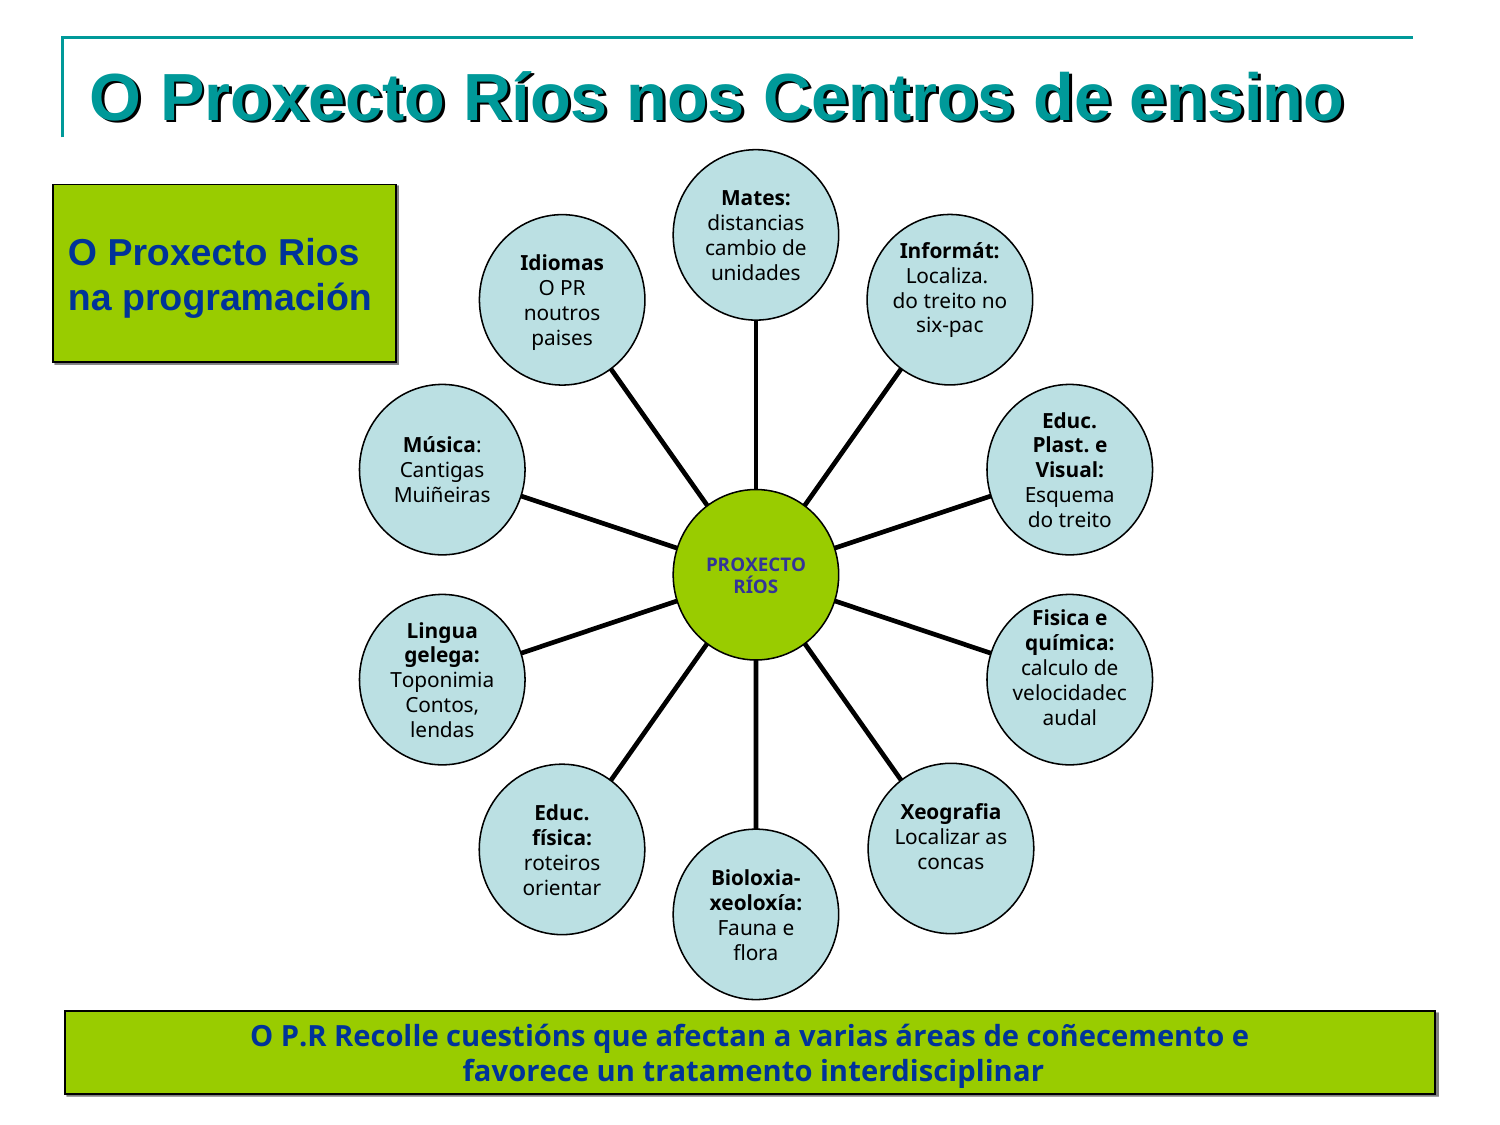

# O Proxecto Ríos nos Centros de ensino
Mates:
distancias
cambio de unidades
Informát:
Localiza. do treito no six-pac
Idiomas
O PR noutros paises
Música:
Cantigas
Muiñeiras
Educ. Plast. e Visual:
Esquema do treito
PROXECTO
RÍOS
Lingua gelega:
Toponimia
Contos, lendas
Fisica e química:
calculo de velocidadecaudal
Xeografia
Localizar as concas
Educ. física:
roteiros
orientar
Bioloxia-xeoloxía:
Fauna e flora
O Proxecto Rios
na programación
O P.R Recolle cuestións que afectan a varias áreas de coñecemento e
 favorece un tratamento interdisciplinar